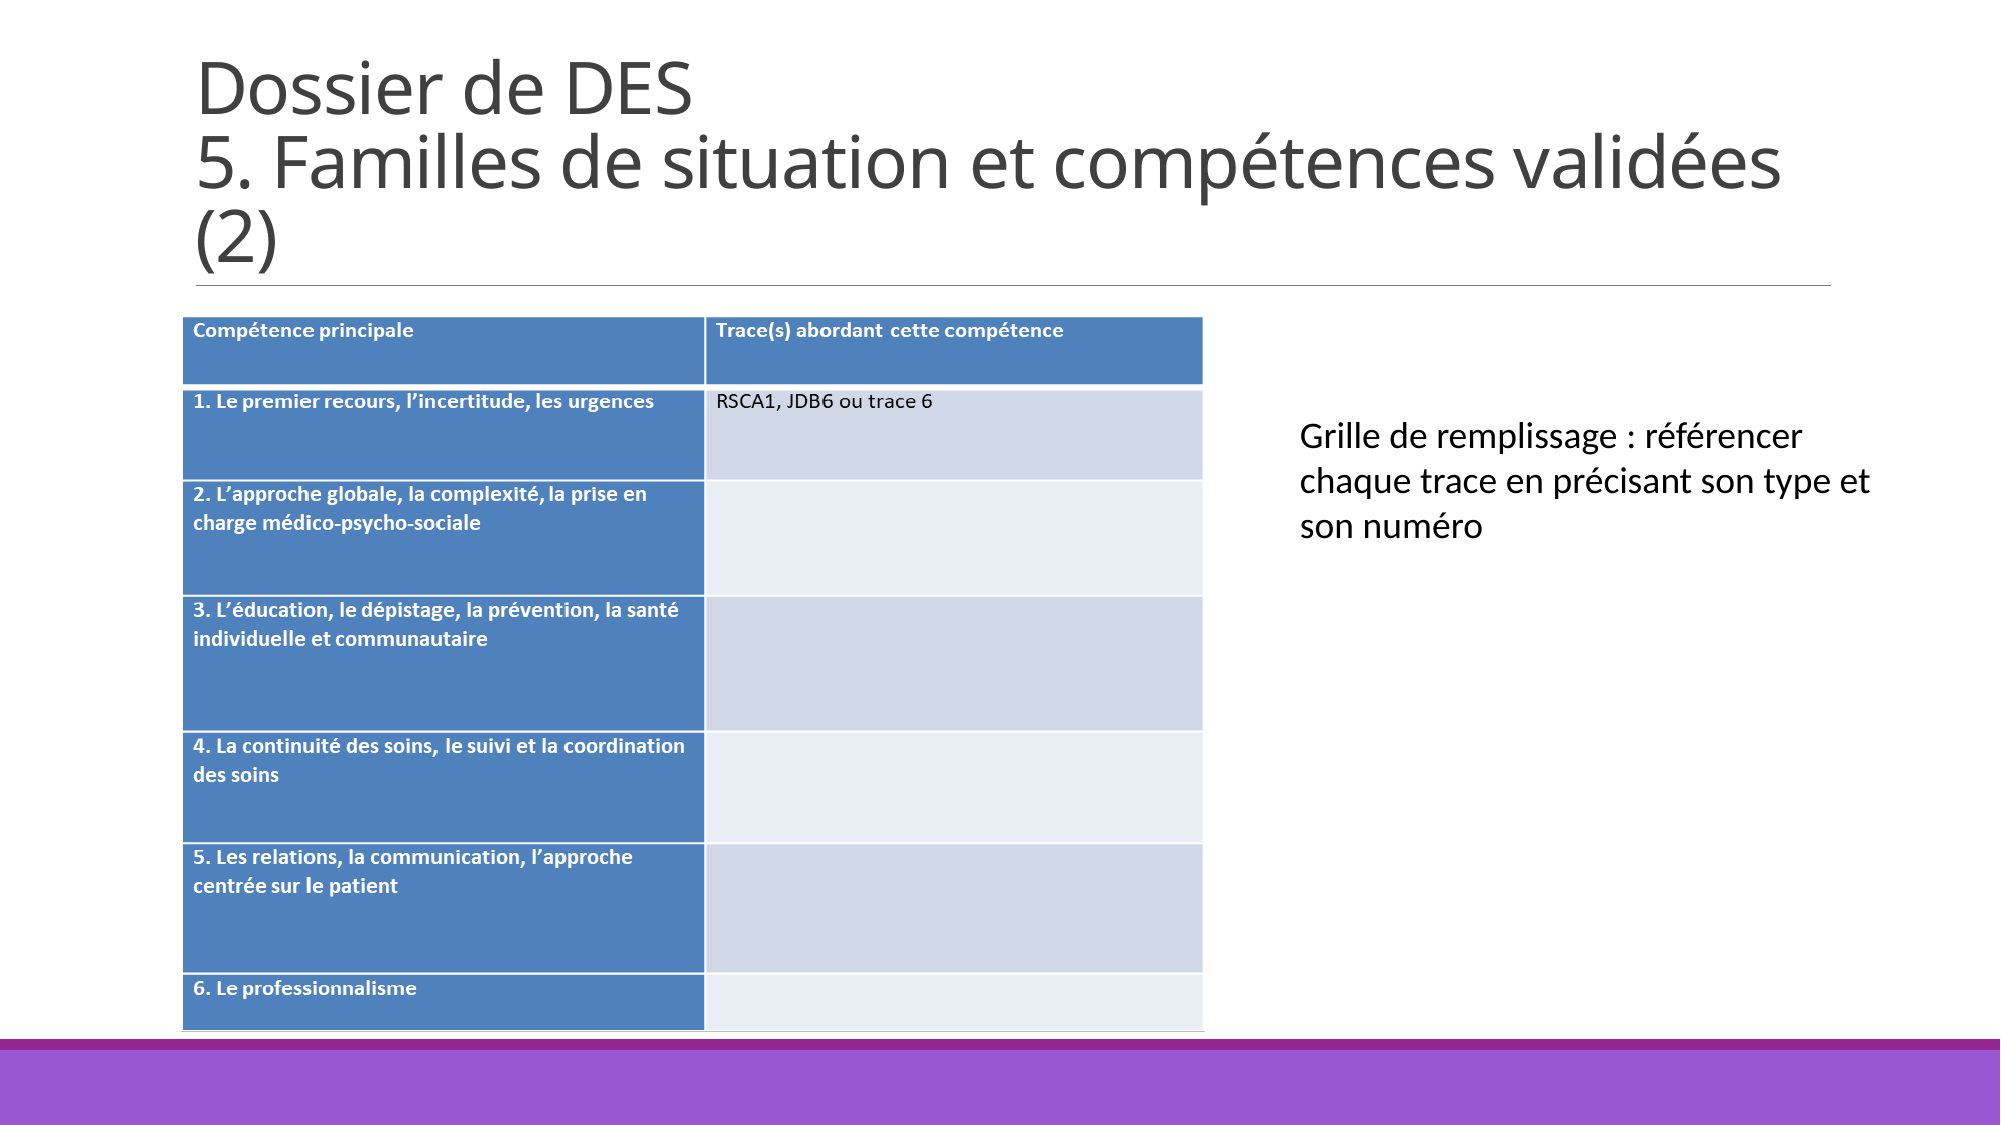

# Dossier de DES 5. Familles de situation et compétences validées (2)
Grille de remplissage : référencer chaque trace en précisant son type et son numéro